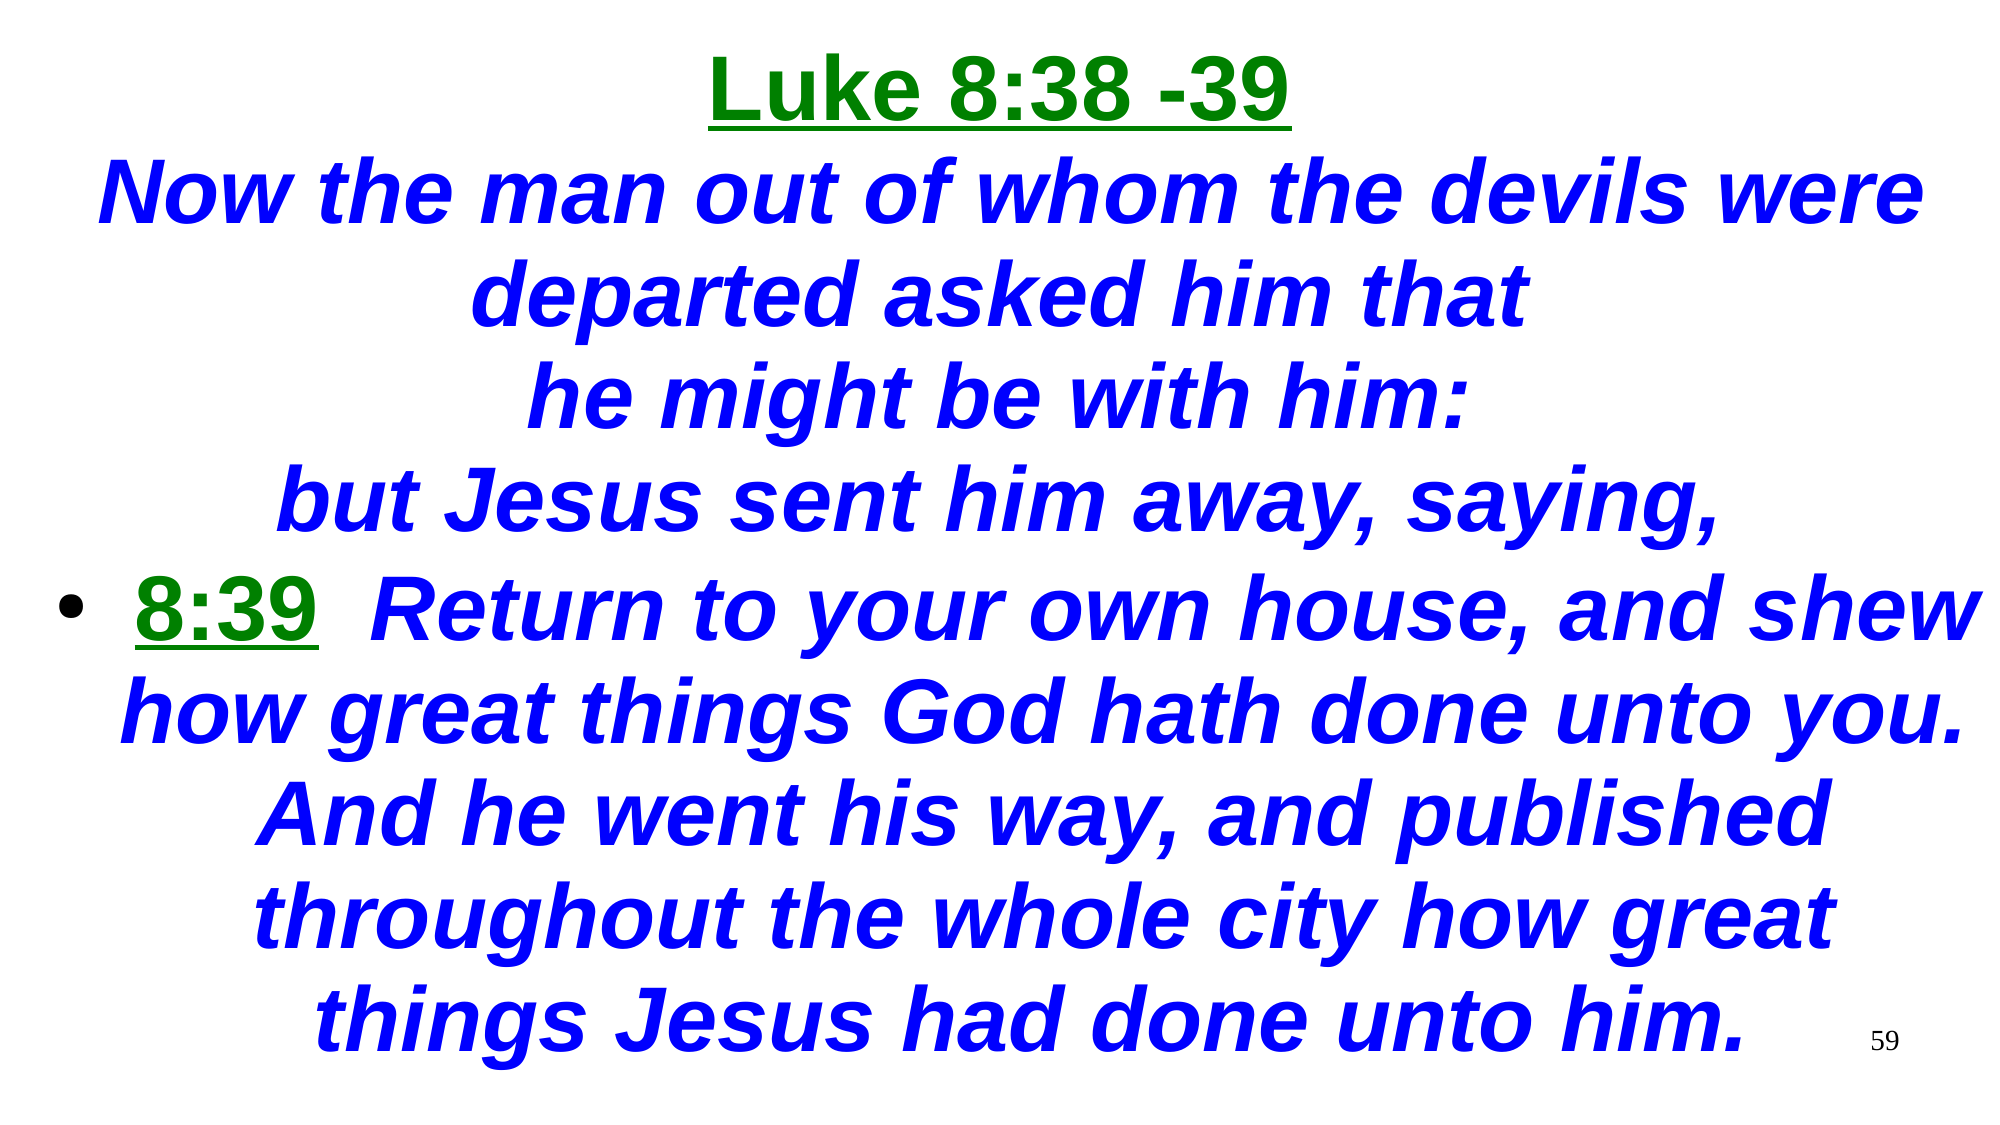

# Luke 8:38 -39 Now the man out of whom the devils were departed asked him that he might be with him: but Jesus sent him away, saying,
 8:39  Return to your own house, and shew how great things God hath done unto you. And he went his way, and published throughout the whole city how great things Jesus had done unto him.
59